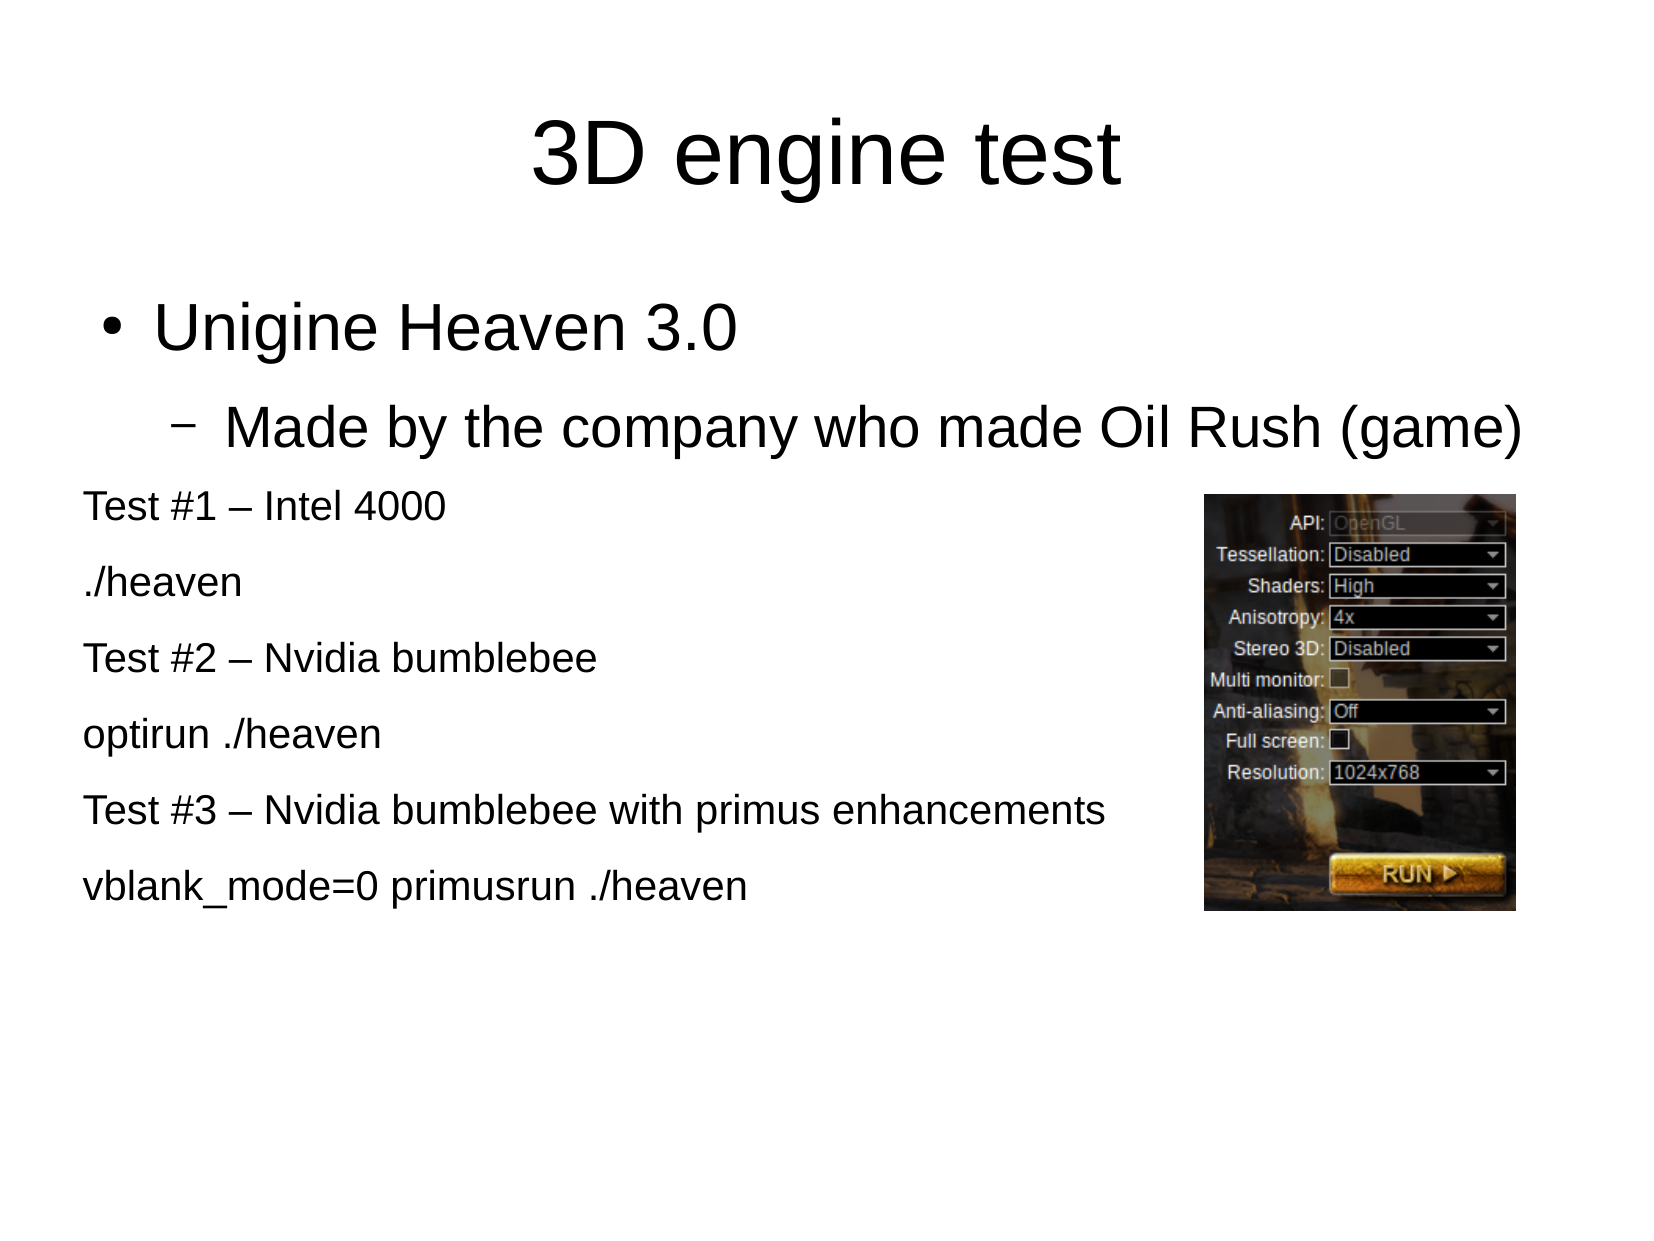

# 3D engine test
Unigine Heaven 3.0
Made by the company who made Oil Rush (game)
Test #1 – Intel 4000
./heaven
Test #2 – Nvidia bumblebee
optirun ./heaven
Test #3 – Nvidia bumblebee with primus enhancements
vblank_mode=0 primusrun ./heaven